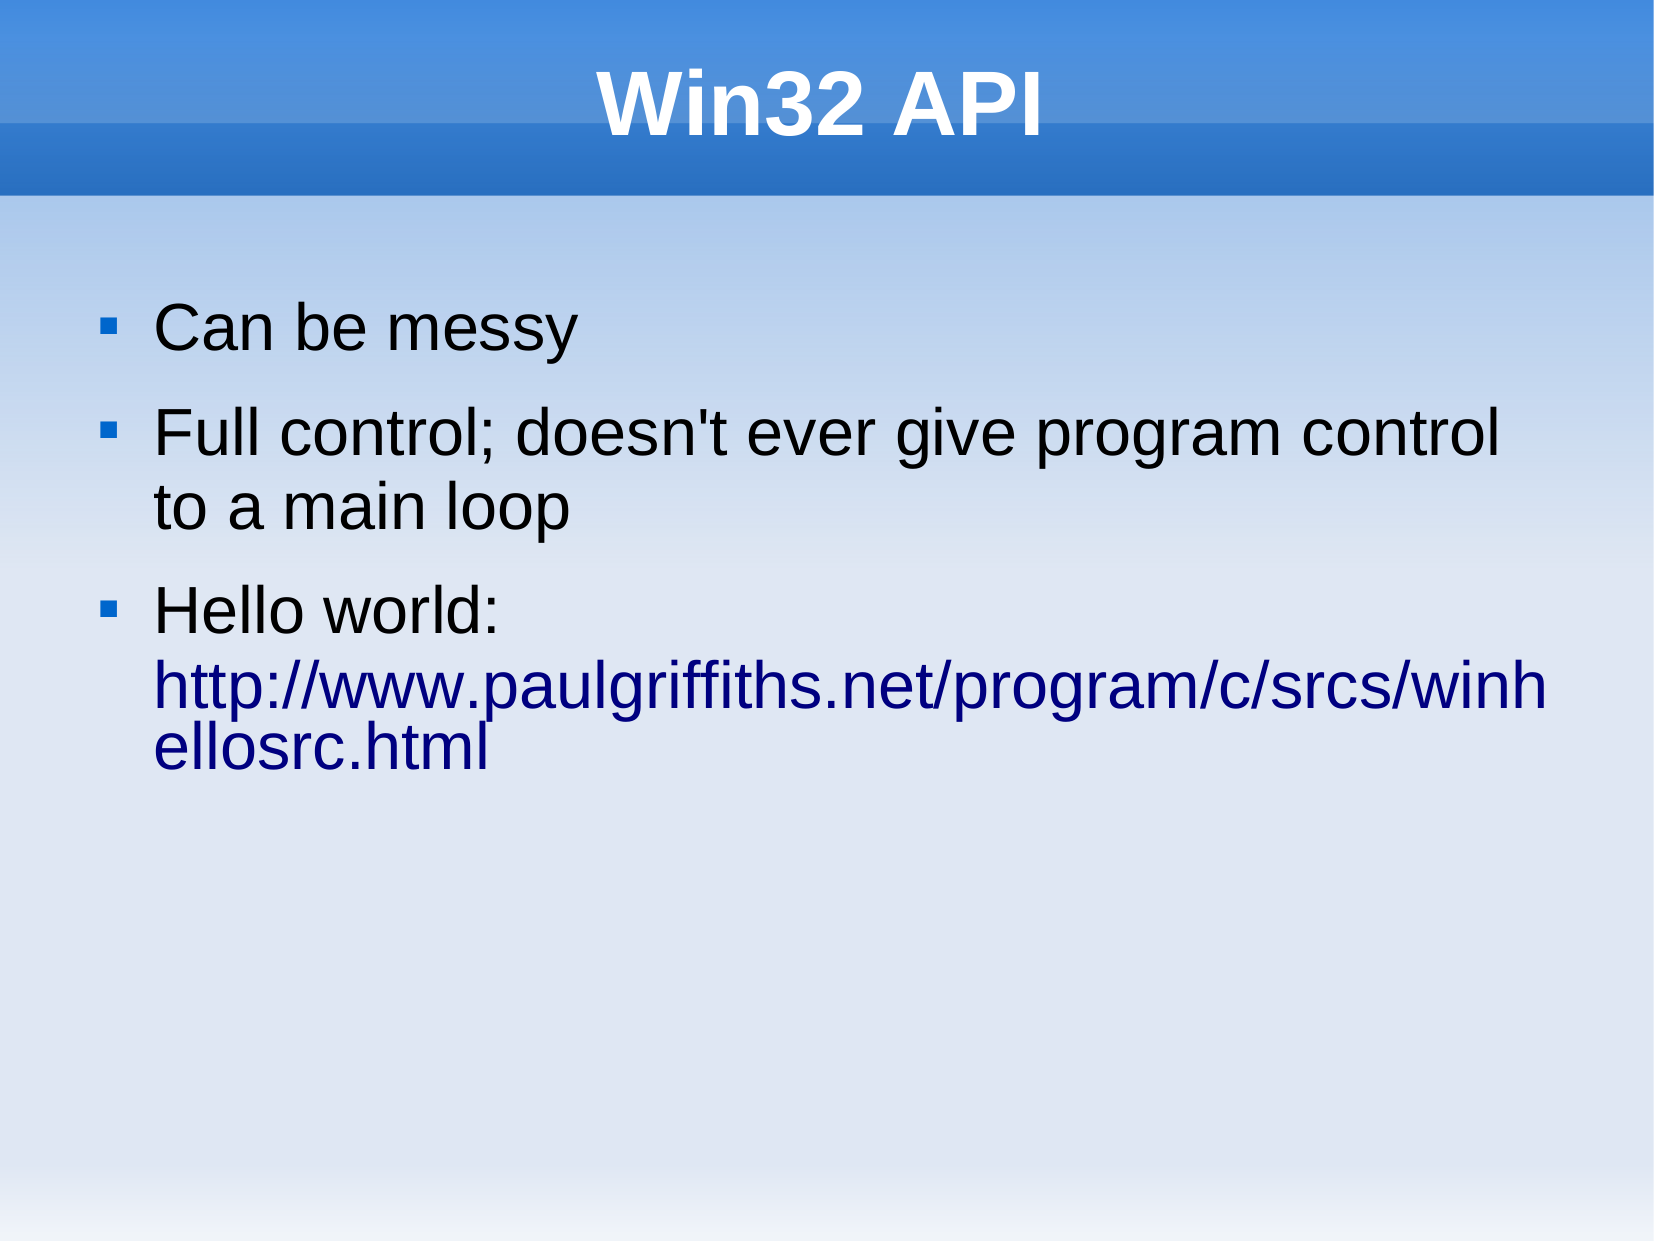

# Win32 API
Can be messy
Full control; doesn't ever give program control to a main loop
Hello world: http://www.paulgriffiths.net/program/c/srcs/winhellosrc.html